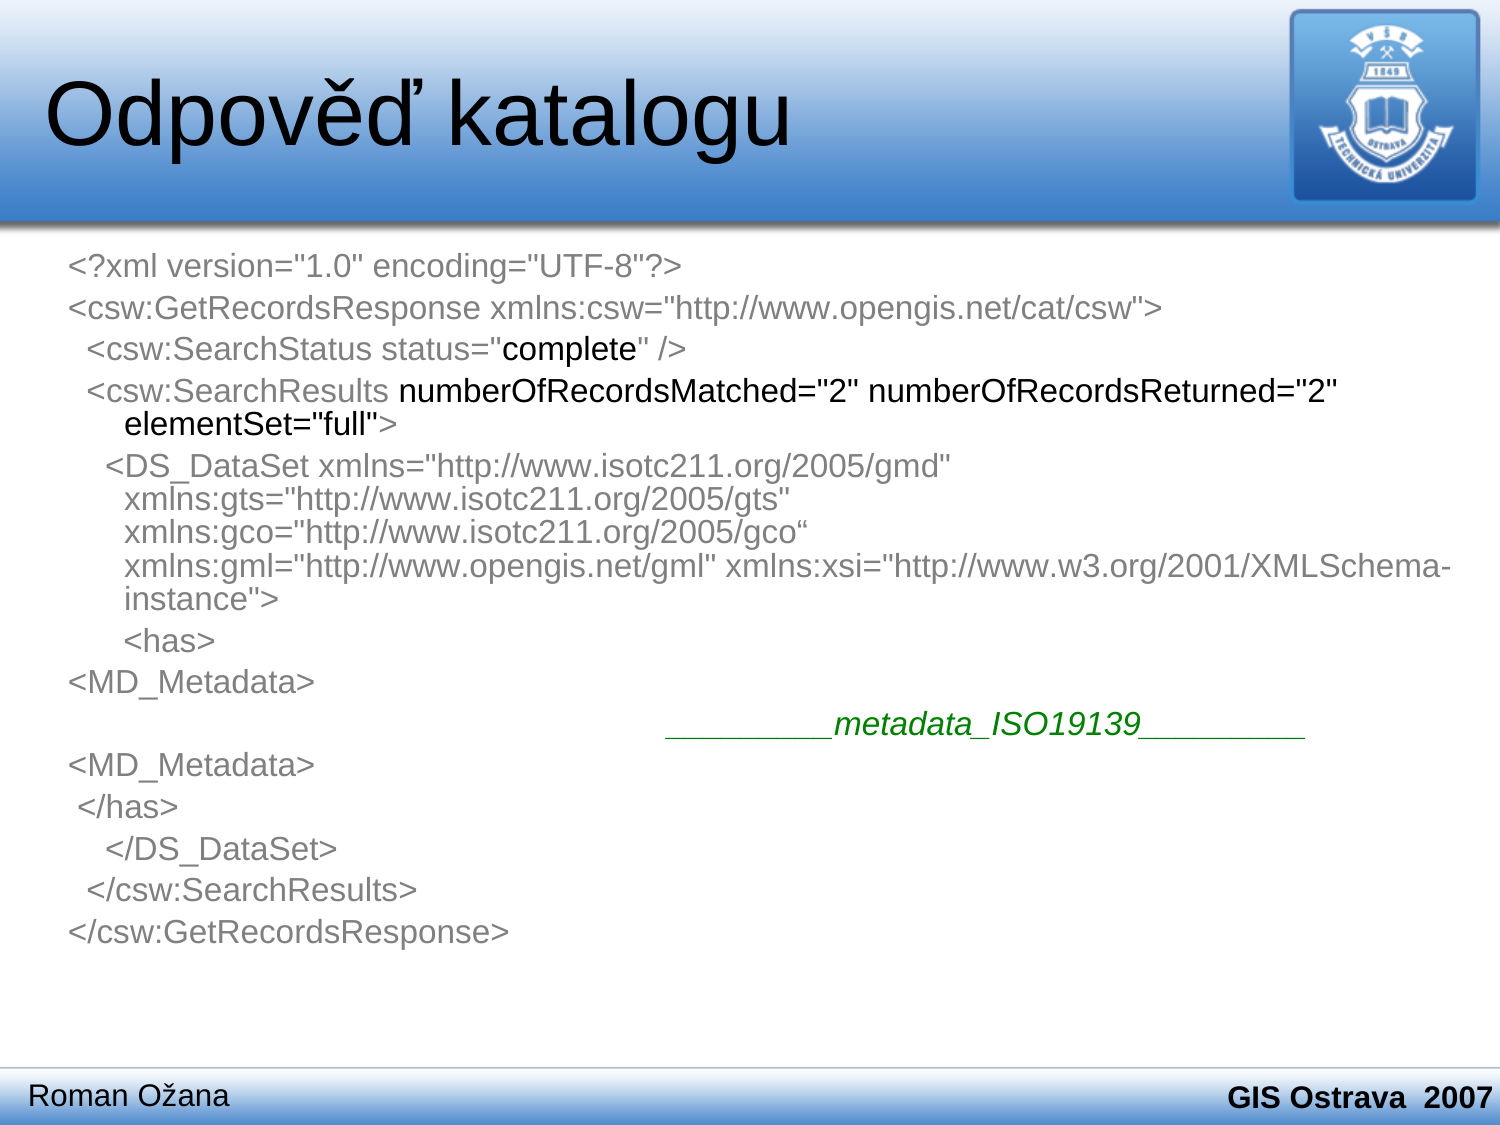

# Odpověď katalogu
<?xml version="1.0" encoding="UTF-8"?>
<csw:GetRecordsResponse xmlns:csw="http://www.opengis.net/cat/csw">
 <csw:SearchStatus status="complete" />
 <csw:SearchResults numberOfRecordsMatched="2" numberOfRecordsReturned="2" elementSet="full">
 <DS_DataSet xmlns="http://www.isotc211.org/2005/gmd" xmlns:gts="http://www.isotc211.org/2005/gts" xmlns:gco="http://www.isotc211.org/2005/gco“
xmlns:gml="http://www.opengis.net/gml" xmlns:xsi="http://www.w3.org/2001/XMLSchema-instance">
 <has>
<MD_Metadata>
					_________metadata_ISO19139_________
<MD_Metadata>
 </has>
 </DS_DataSet>
 </csw:SearchResults>
</csw:GetRecordsResponse>